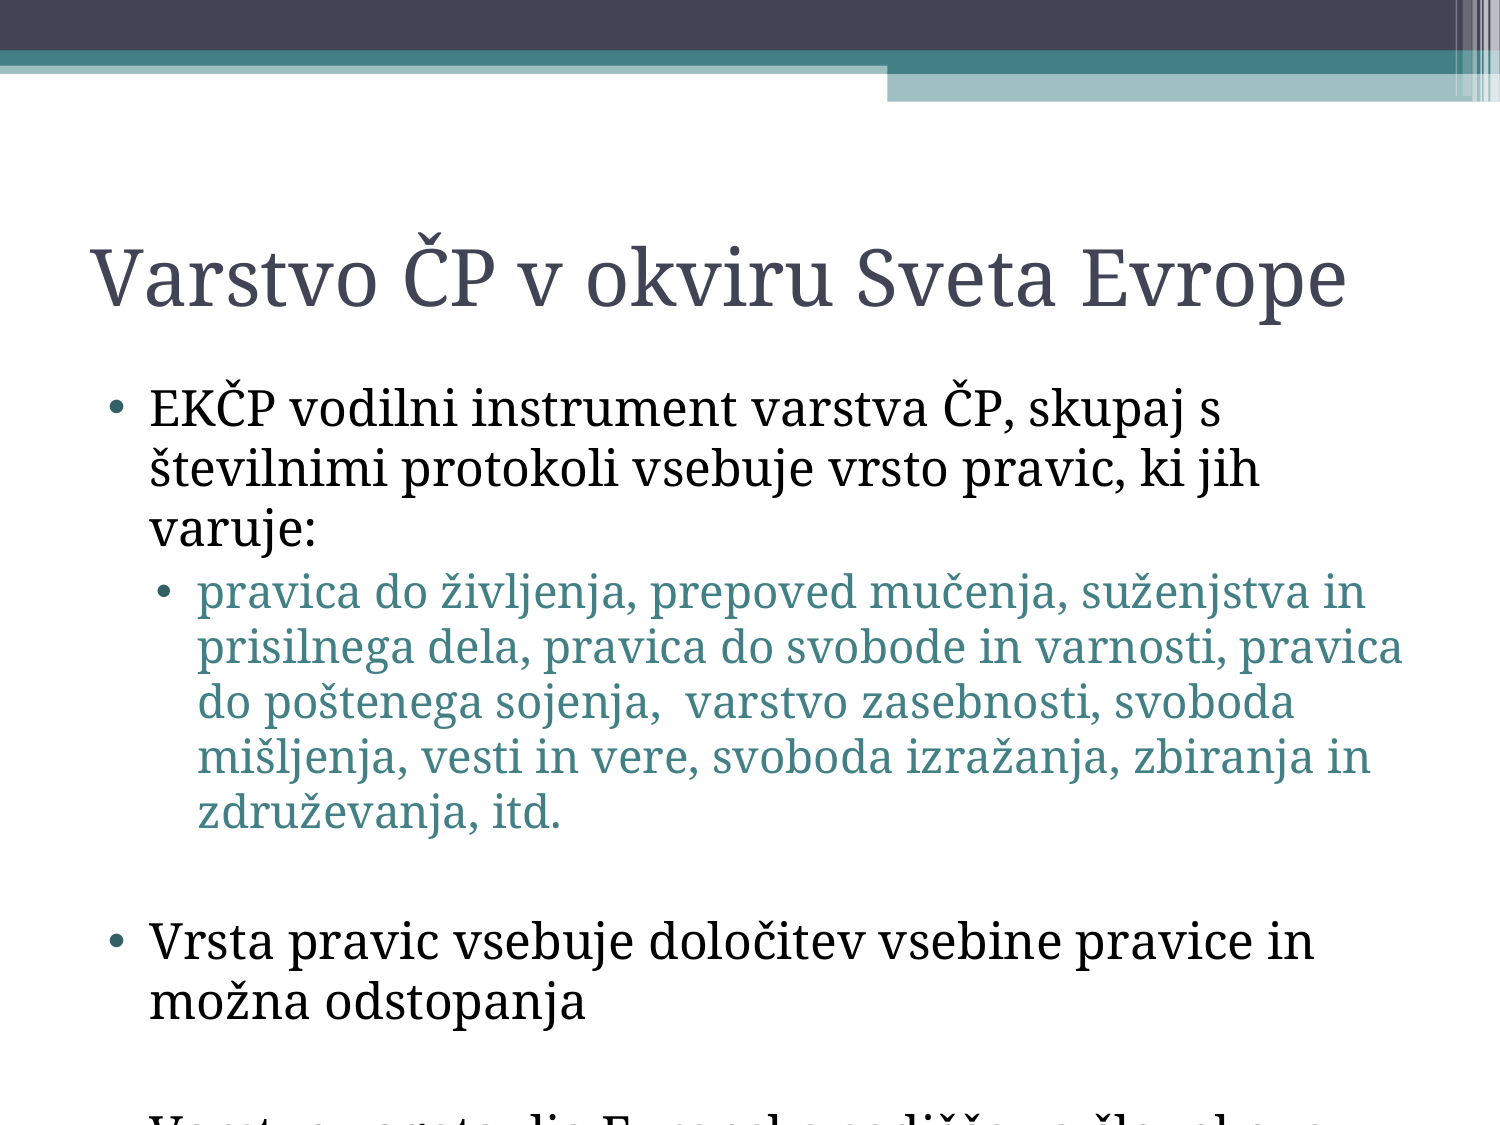

# Varstvo ČP v okviru Sveta Evrope
EKČP vodilni instrument varstva ČP, skupaj s številnimi protokoli vsebuje vrsto pravic, ki jih varuje:
pravica do življenja, prepoved mučenja, suženjstva in prisilnega dela, pravica do svobode in varnosti, pravica do poštenega sojenja, varstvo zasebnosti, svoboda mišljenja, vesti in vere, svoboda izražanja, zbiranja in združevanja, itd.
Vrsta pravic vsebuje določitev vsebine pravice in možna odstopanja
Varstvo zagotavlja Evropsko sodišče za človekove pravice